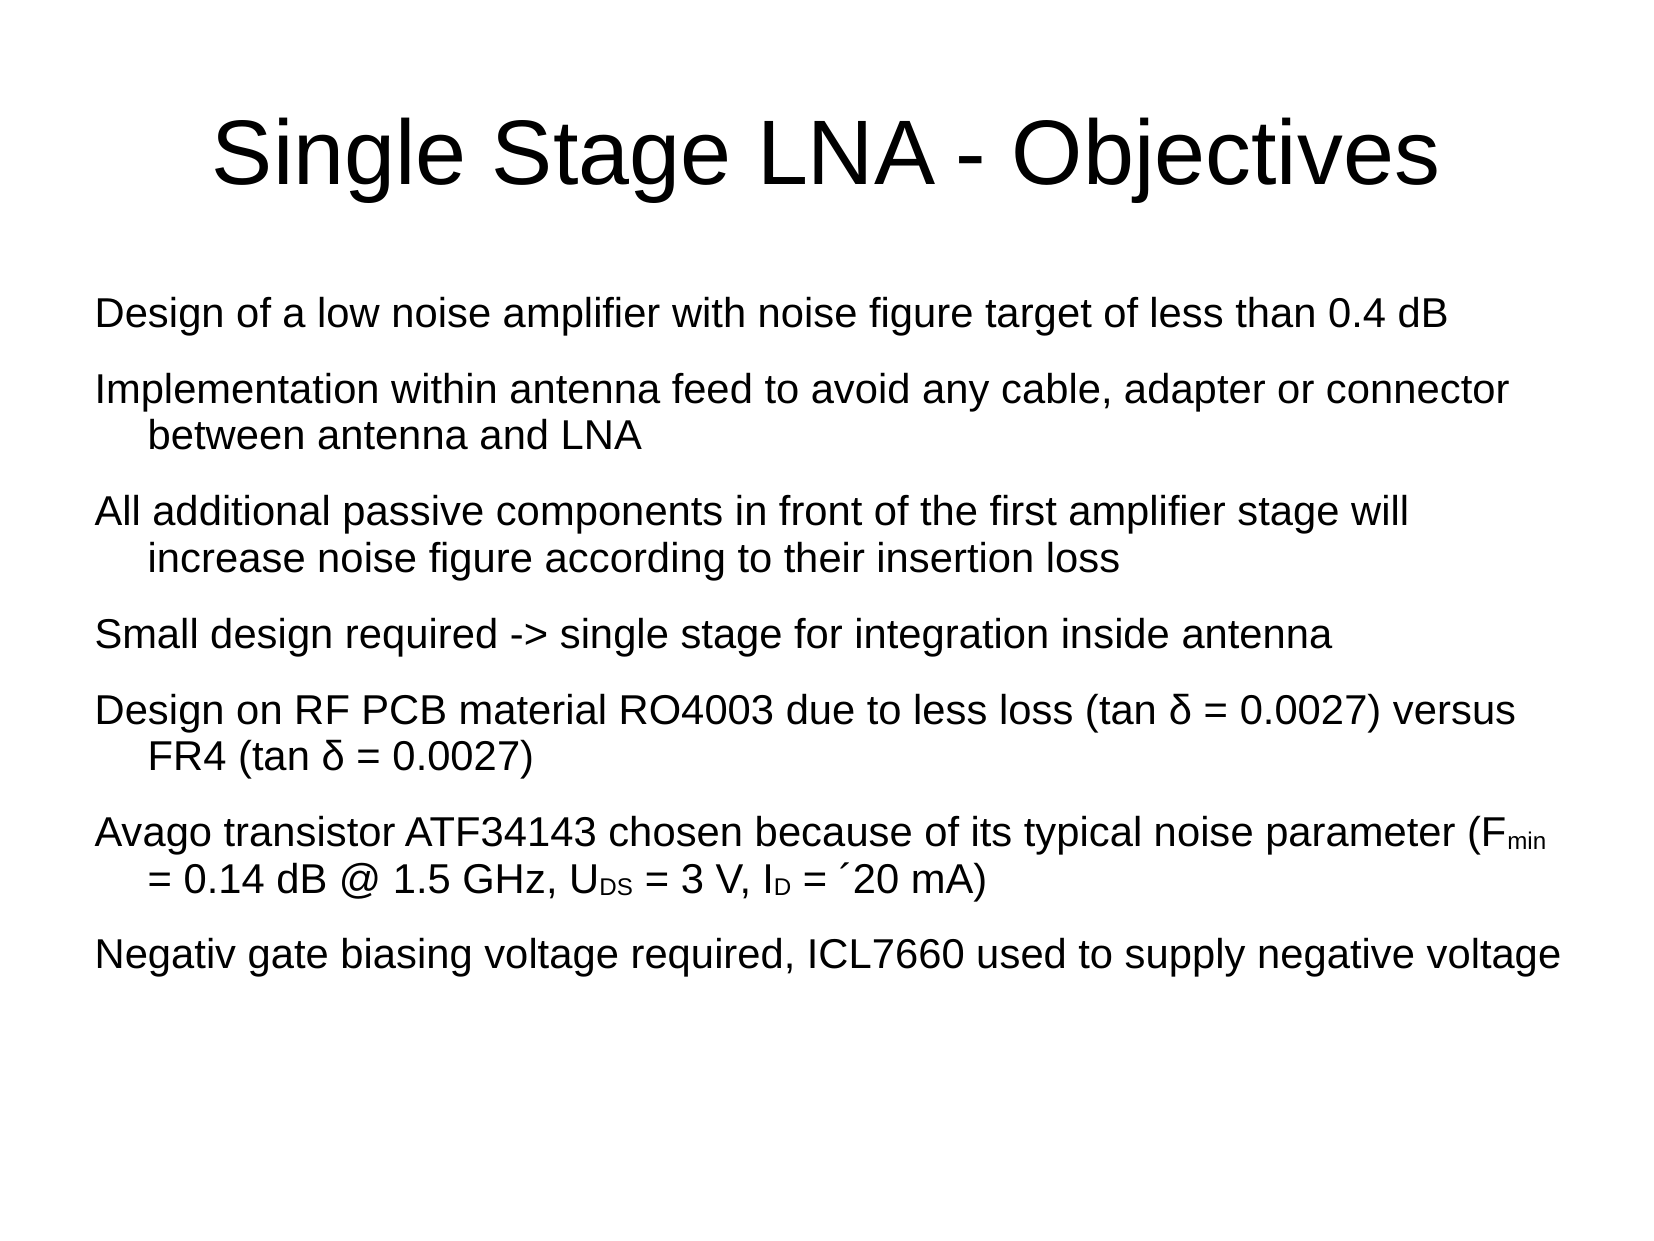

# Single Stage LNA - Objectives
Design of a low noise amplifier with noise figure target of less than 0.4 dB
Implementation within antenna feed to avoid any cable, adapter or connector between antenna and LNA
All additional passive components in front of the first amplifier stage will increase noise figure according to their insertion loss
Small design required -> single stage for integration inside antenna
Design on RF PCB material RO4003 due to less loss (tan δ = 0.0027) versus FR4 (tan δ = 0.0027)
Avago transistor ATF34143 chosen because of its typical noise parameter (Fmin = 0.14 dB @ 1.5 GHz, UDS = 3 V, ID = ´20 mA)
Negativ gate biasing voltage required, ICL7660 used to supply negative voltage